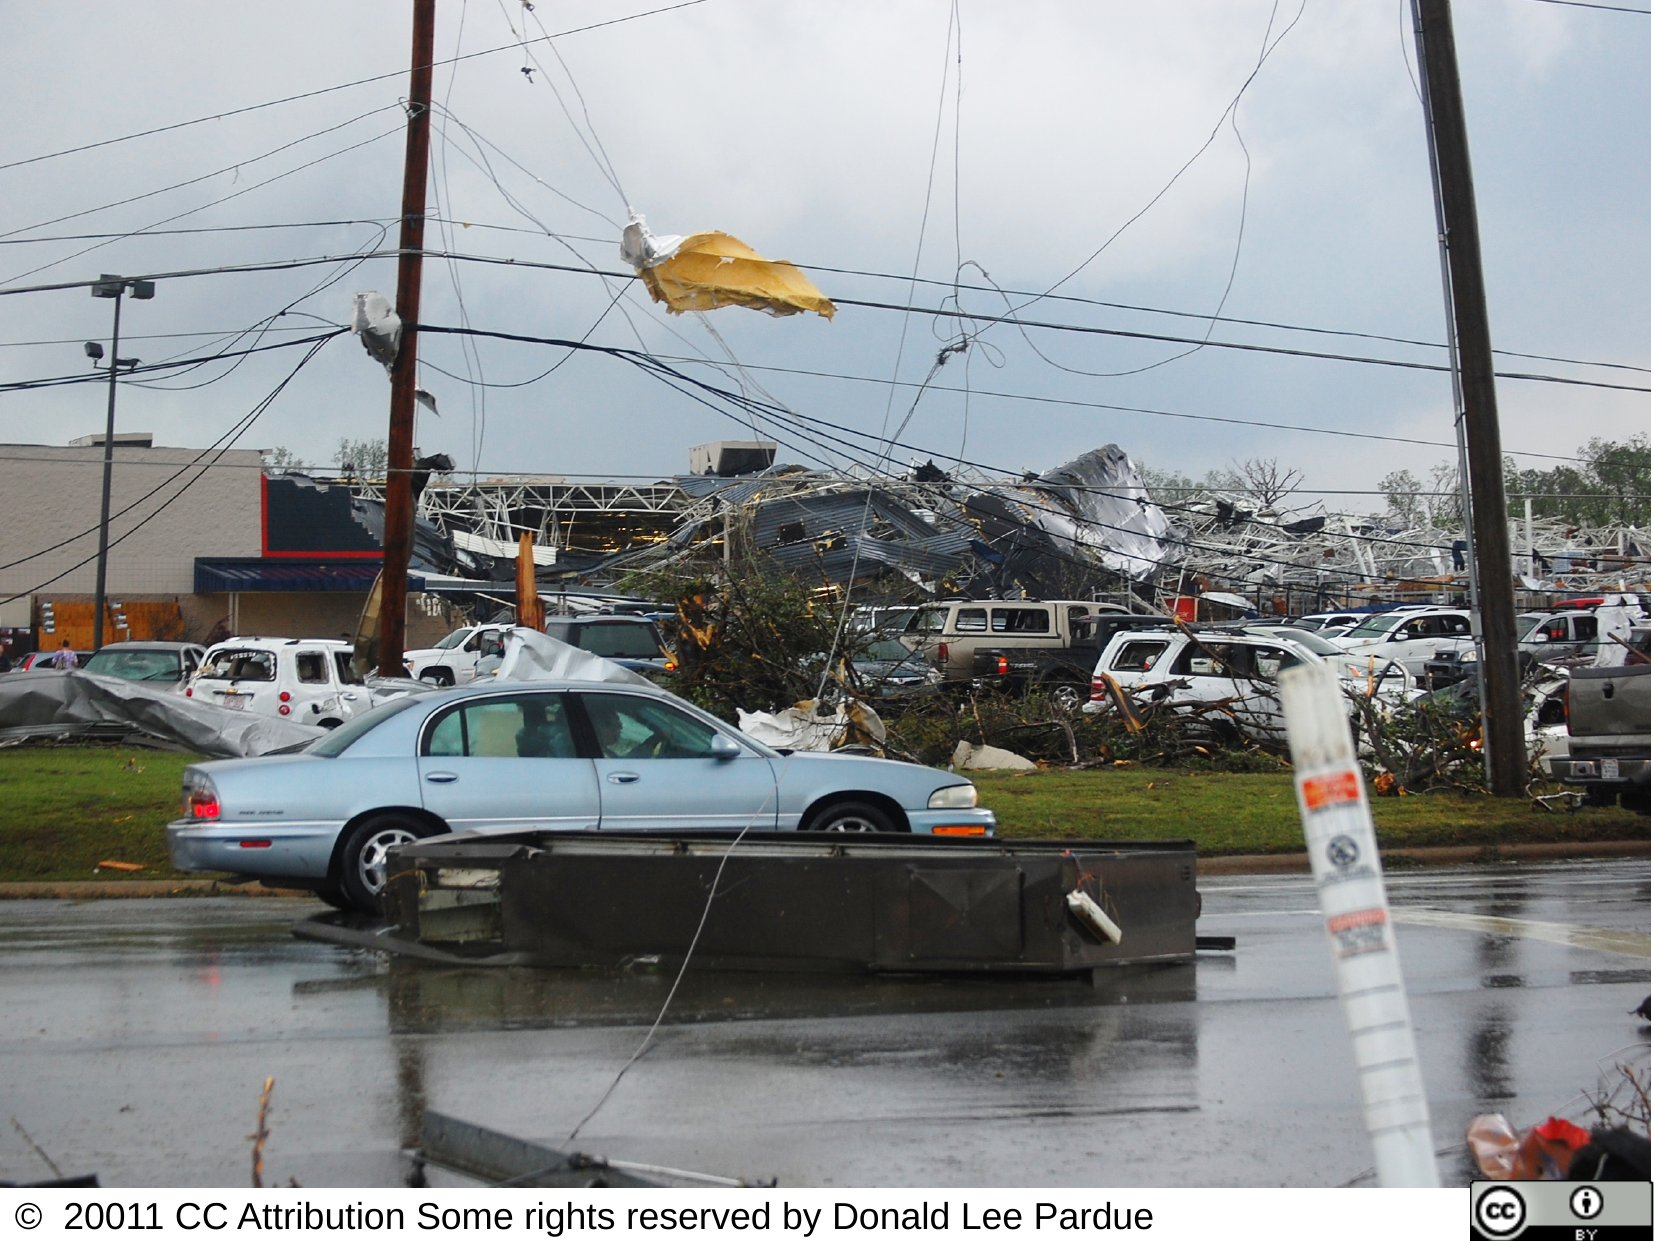

© 20011 CC Attribution Some rights reserved by Donald Lee Pardue